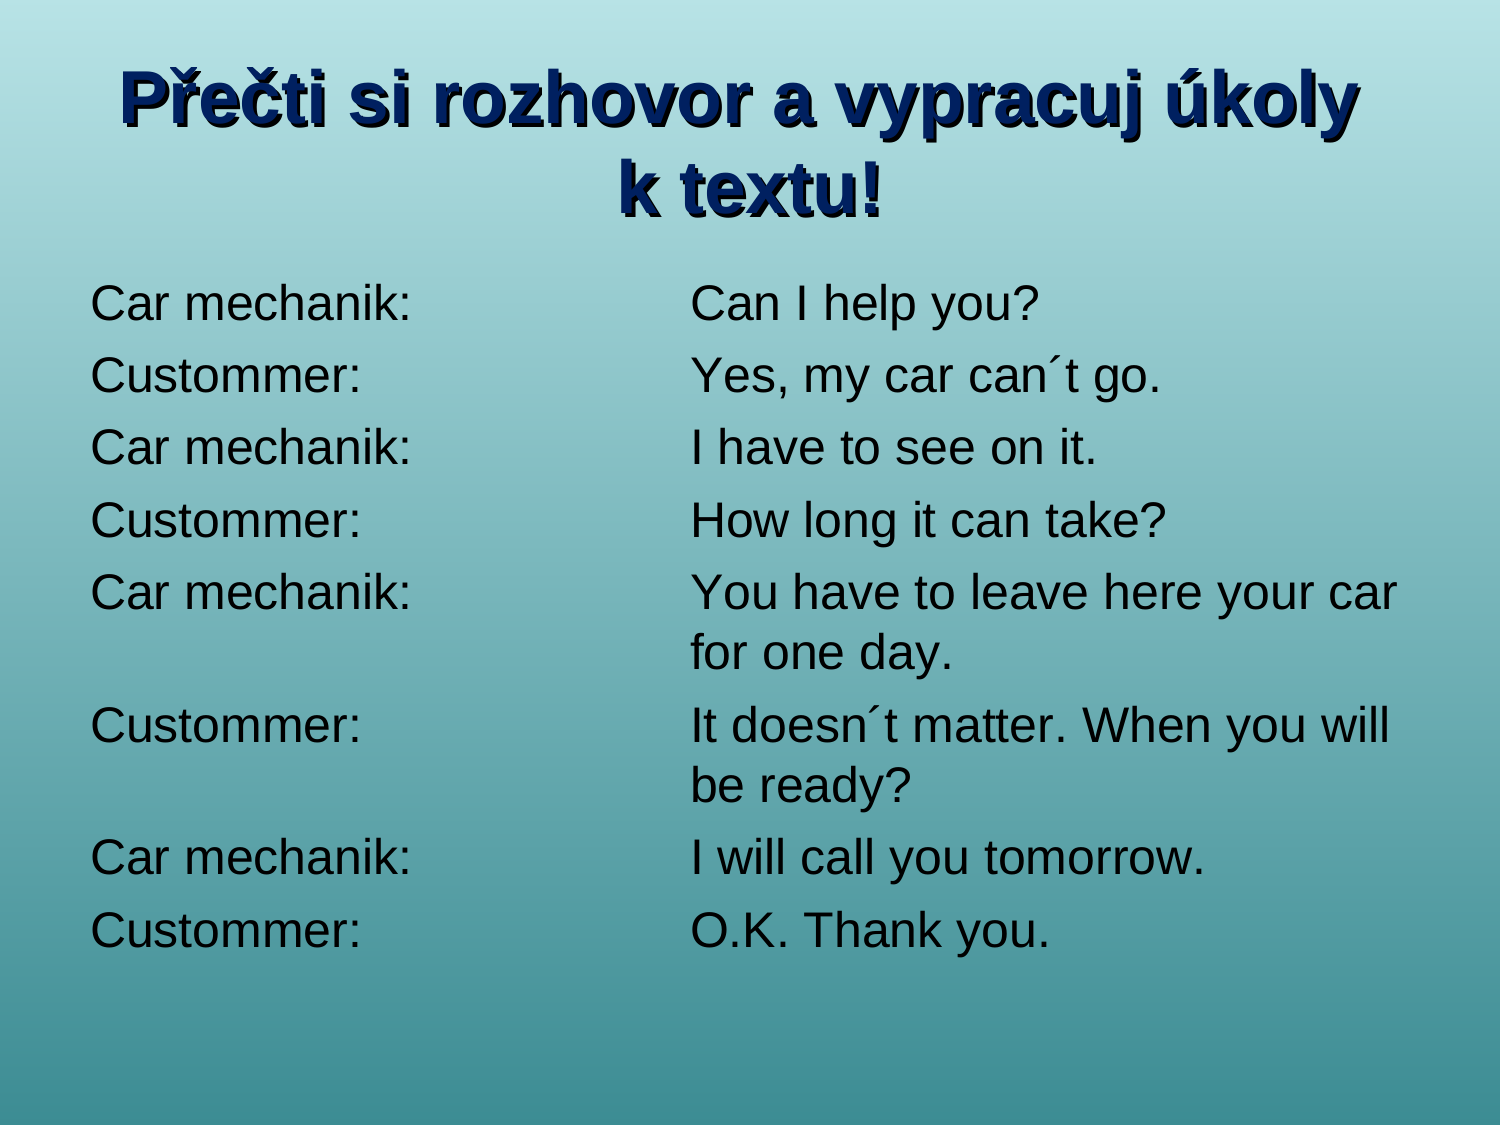

# Přečti si rozhovor a vypracuj úkoly k textu!
Car mechanik:		Can I help you?
Custommer:			Yes, my car can´t go.
Car mechanik:		I have to see on it.
Custommer:			How long it can take?
Car mechanik:		You have to leave here your car 				for one day.
Custommer:			It doesn´t matter. When you will 				be ready?
Car mechanik:		I will call you tomorrow.
Custommer:			O.K. Thank you.